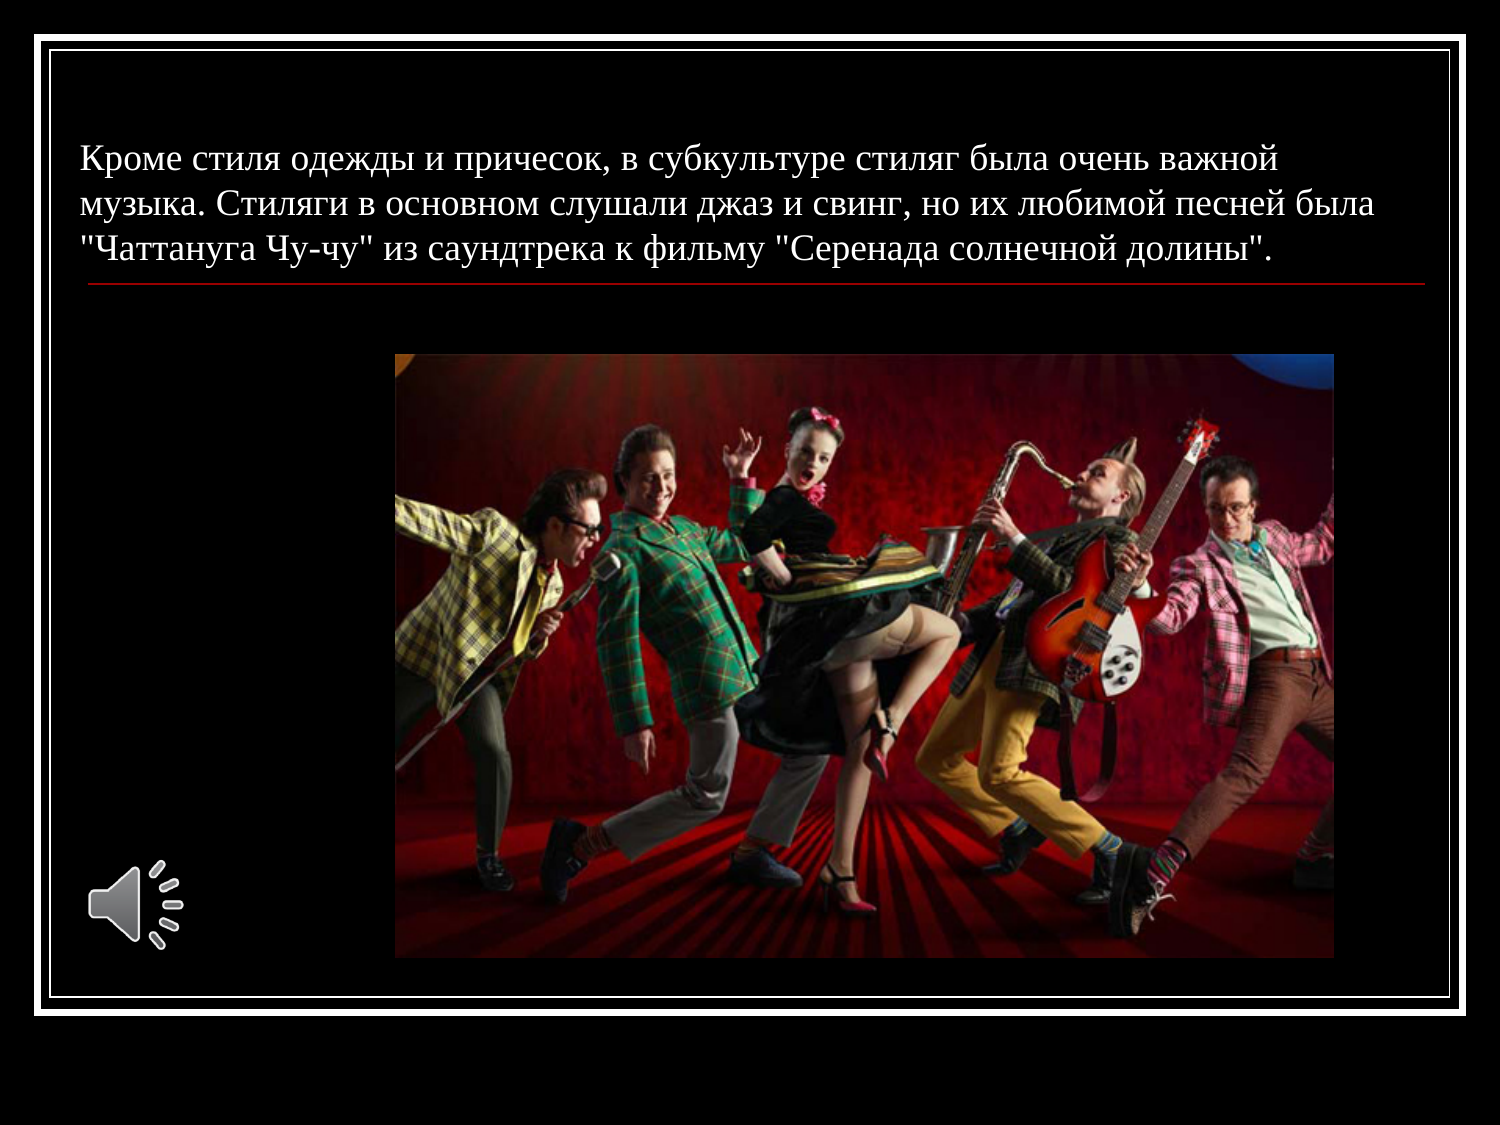

Кроме стиля одежды и причесок, в субкультуре стиляг была очень важной музыка. Стиляги в основном слушали джаз и свинг, но их любимой песней была "Чаттануга Чу-чу" из саундтрека к фильму "Серенада солнечной долины".